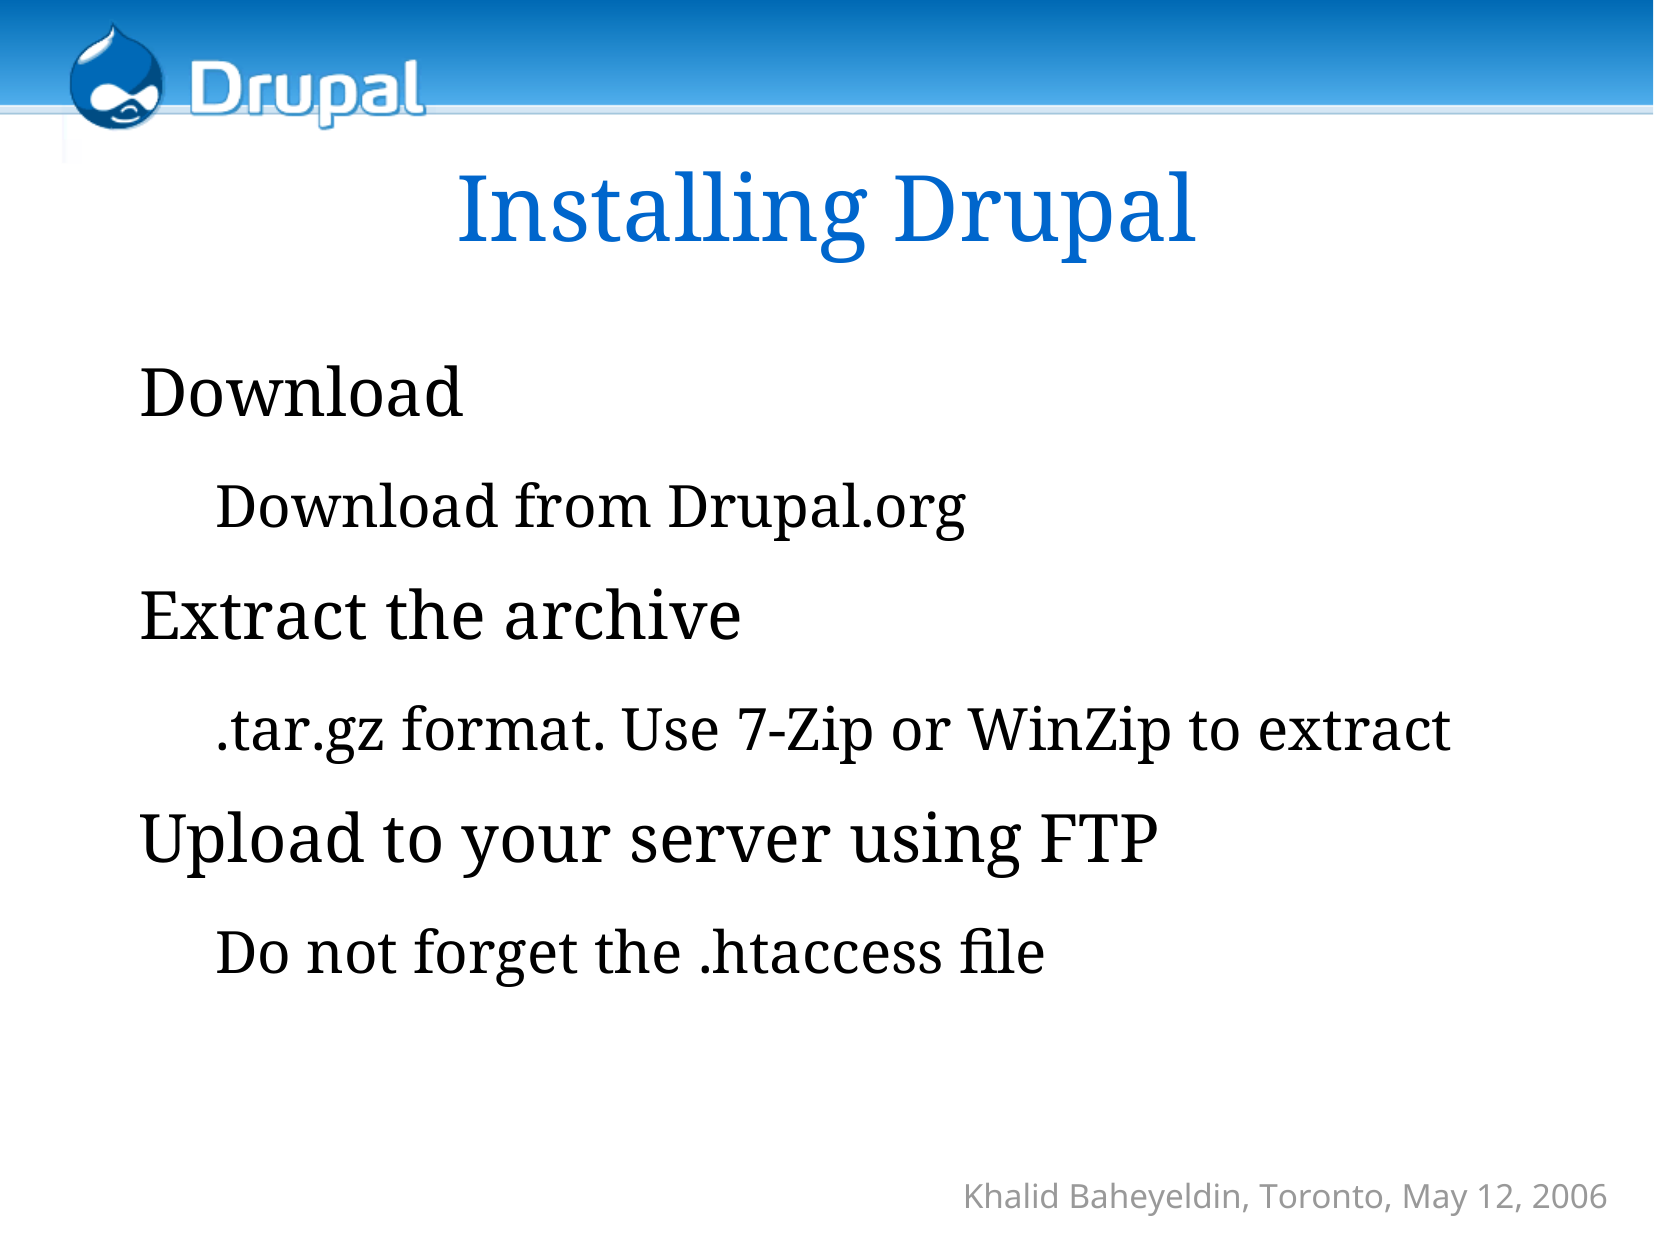

# Installing Drupal
Download
Download from Drupal.org
Extract the archive
.tar.gz format. Use 7-Zip or WinZip to extract
Upload to your server using FTP
Do not forget the .htaccess file